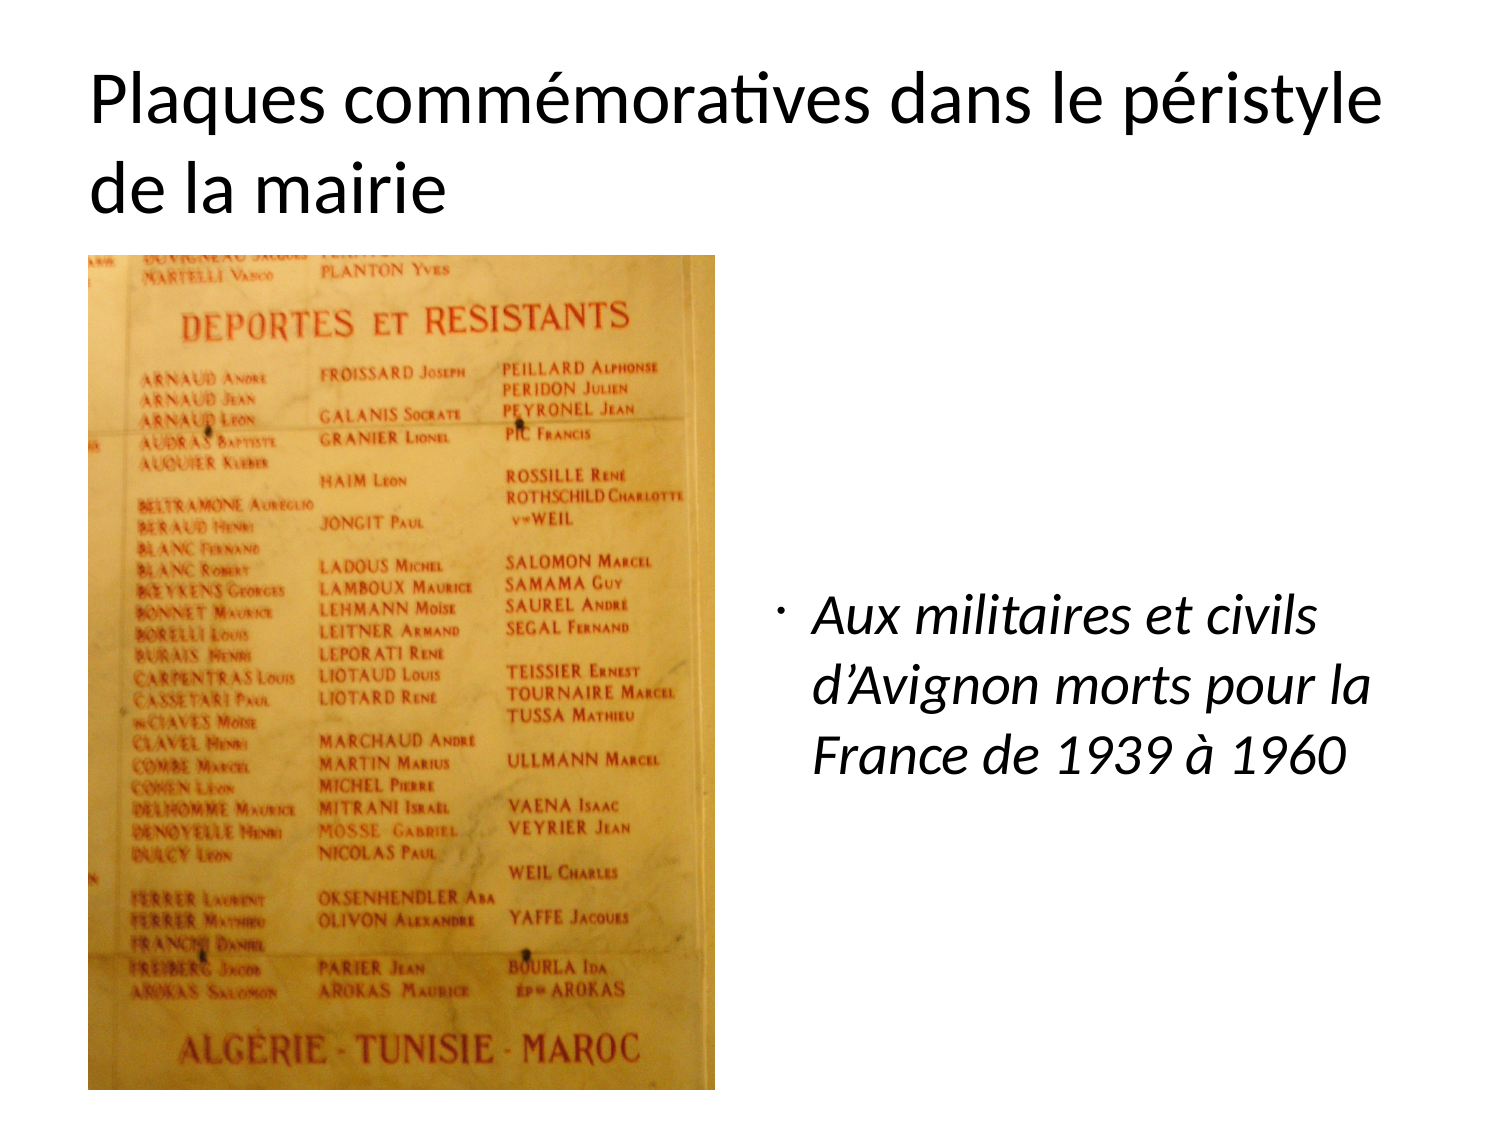

Plaques commémoratives dans le péristyle de la mairie
Aux militaires et civils d’Avignon morts pour la France de 1939 à 1960